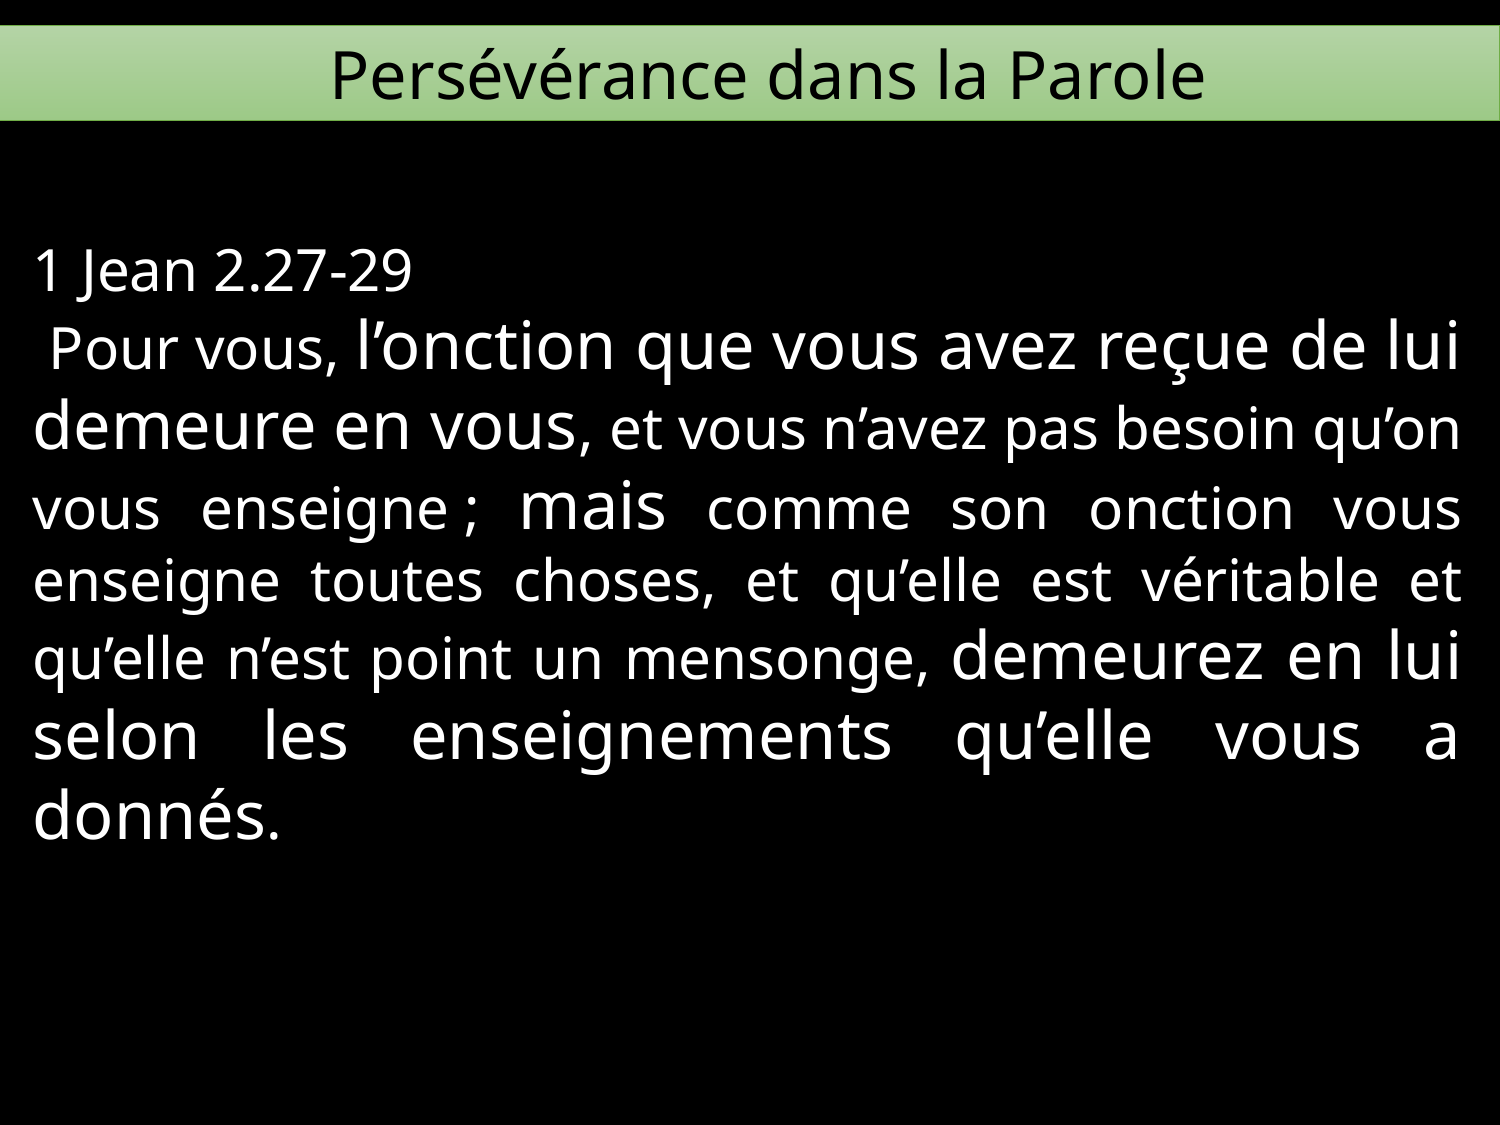

Persévérance dans la Parole
1 Jean 2.27-29
 Pour vous, l’onction que vous avez reçue de lui demeure en vous, et vous n’avez pas besoin qu’on vous enseigne ; mais comme son onction vous enseigne toutes choses, et qu’elle est véritable et qu’elle n’est point un mensonge, demeurez en lui selon les enseignements qu’elle vous a donnés.